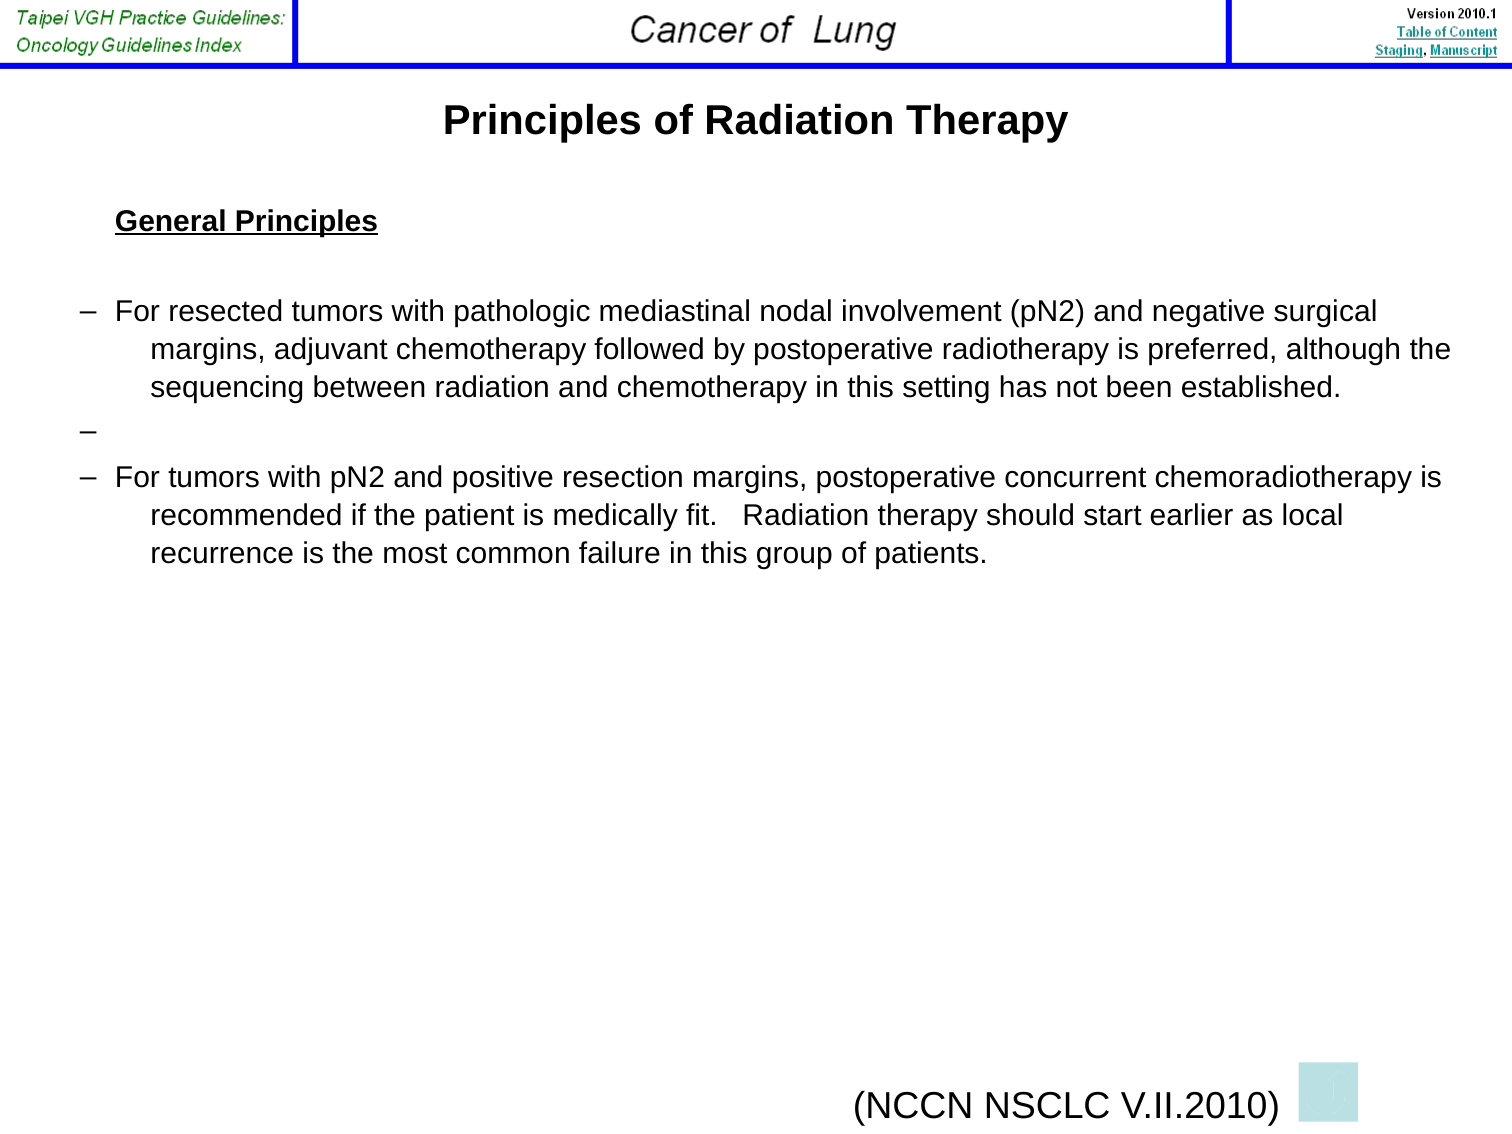

# Principles of Radiation Therapy
General Principles
For resected tumors with pathologic mediastinal nodal involvement (pN2) and negative surgical margins, adjuvant chemotherapy followed by postoperative radiotherapy is preferred, although the sequencing between radiation and chemotherapy in this setting has not been established.
For tumors with pN2 and positive resection margins, postoperative concurrent chemoradiotherapy is recommended if the patient is medically fit. Radiation therapy should start earlier as local recurrence is the most common failure in this group of patients.
(NCCN NSCLC V.II.2010)